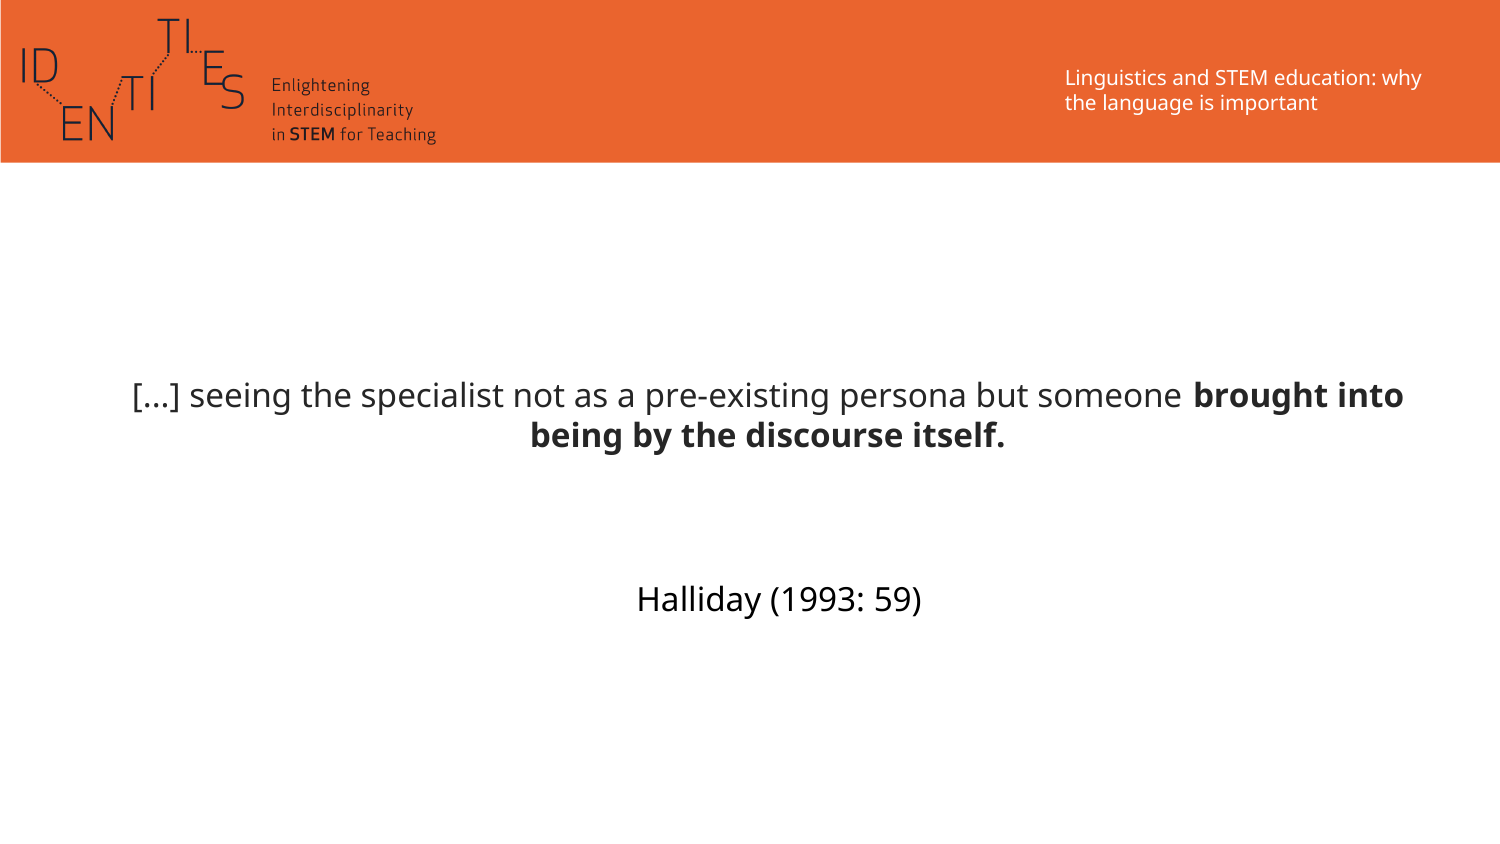

#
Linguistics and STEM education: why the language is important
[...] seeing the specialist not as a pre-existing persona but someone brought into being by the discourse itself.
Halliday (1993: 59)